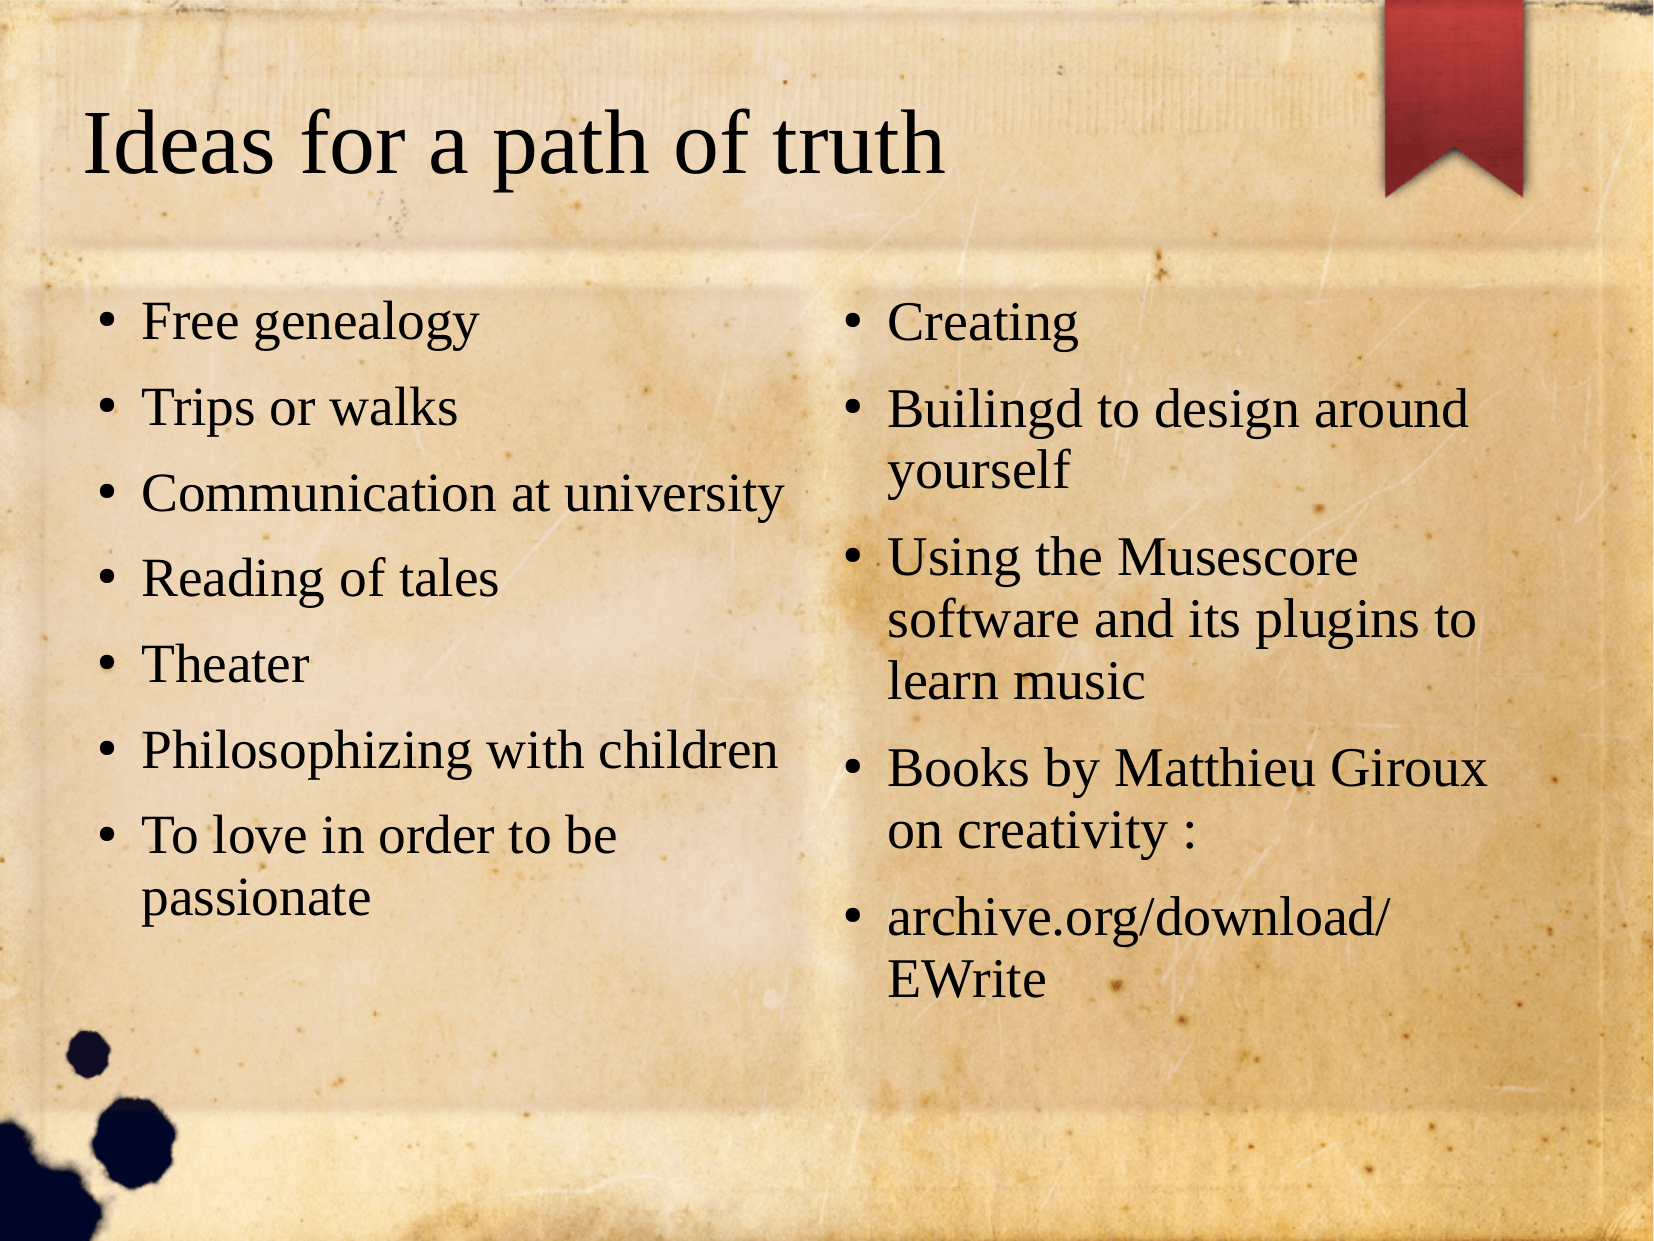

# Ideas for a path of truth
Free genealogy
Trips or walks
Communication at university
Reading of tales
Theater
Philosophizing with children
To love in order to be passionate
Creating
Builingd to design around yourself
Using the Musescore software and its plugins to learn music
Books by Matthieu Giroux on creativity :
archive.org/download/EWrite